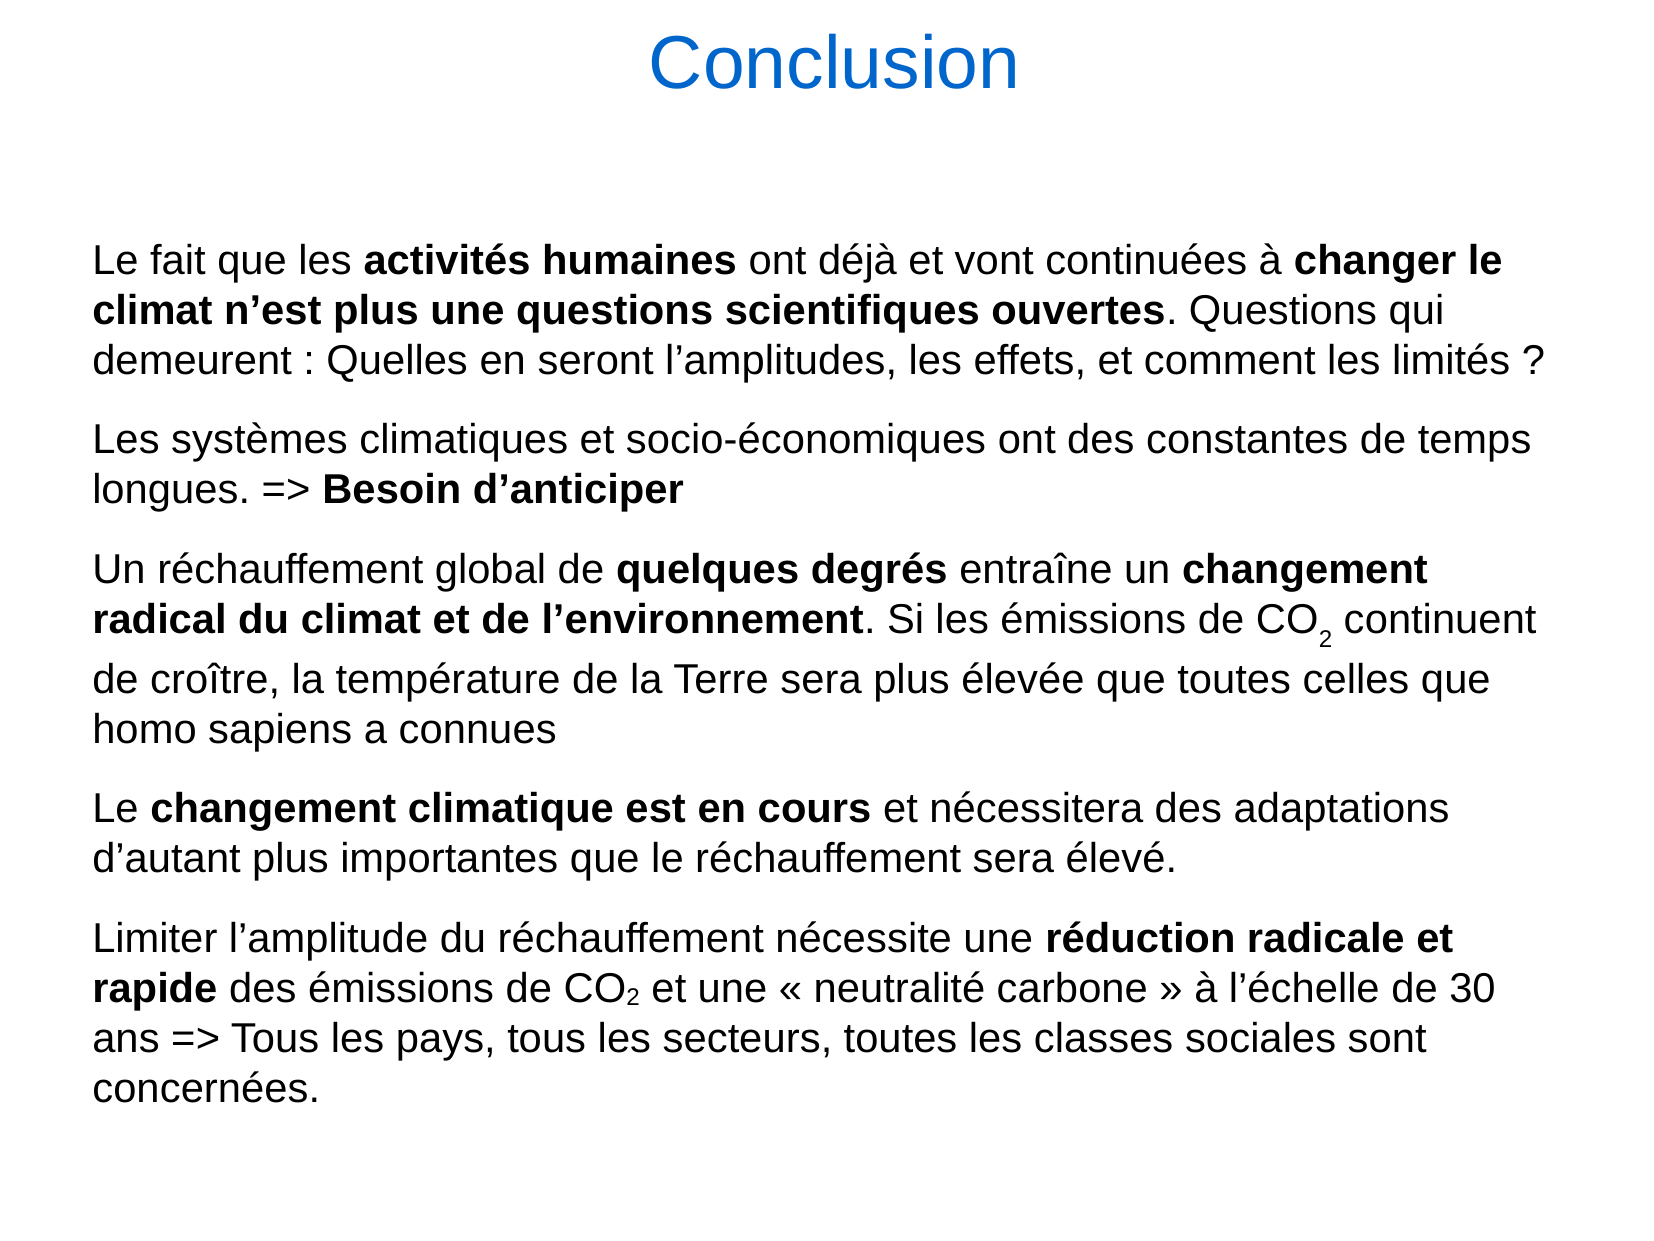

# Conclusion
Le fait que les activités humaines ont déjà et vont continuées à changer le climat n’est plus une questions scientifiques ouvertes. Questions qui demeurent : Quelles en seront l’amplitudes, les effets, et comment les limités ?
Les systèmes climatiques et socio-économiques ont des constantes de temps longues. => Besoin d’anticiper
Un réchauffement global de quelques degrés entraîne un changement radical du climat et de l’environnement. Si les émissions de CO2 continuent de croître, la température de la Terre sera plus élevée que toutes celles que homo sapiens a connues
Le changement climatique est en cours et nécessitera des adaptations d’autant plus importantes que le réchauffement sera élevé.
Limiter l’amplitude du réchauffement nécessite une réduction radicale et rapide des émissions de CO2 et une « neutralité carbone » à l’échelle de 30 ans => Tous les pays, tous les secteurs, toutes les classes sociales sont concernées.